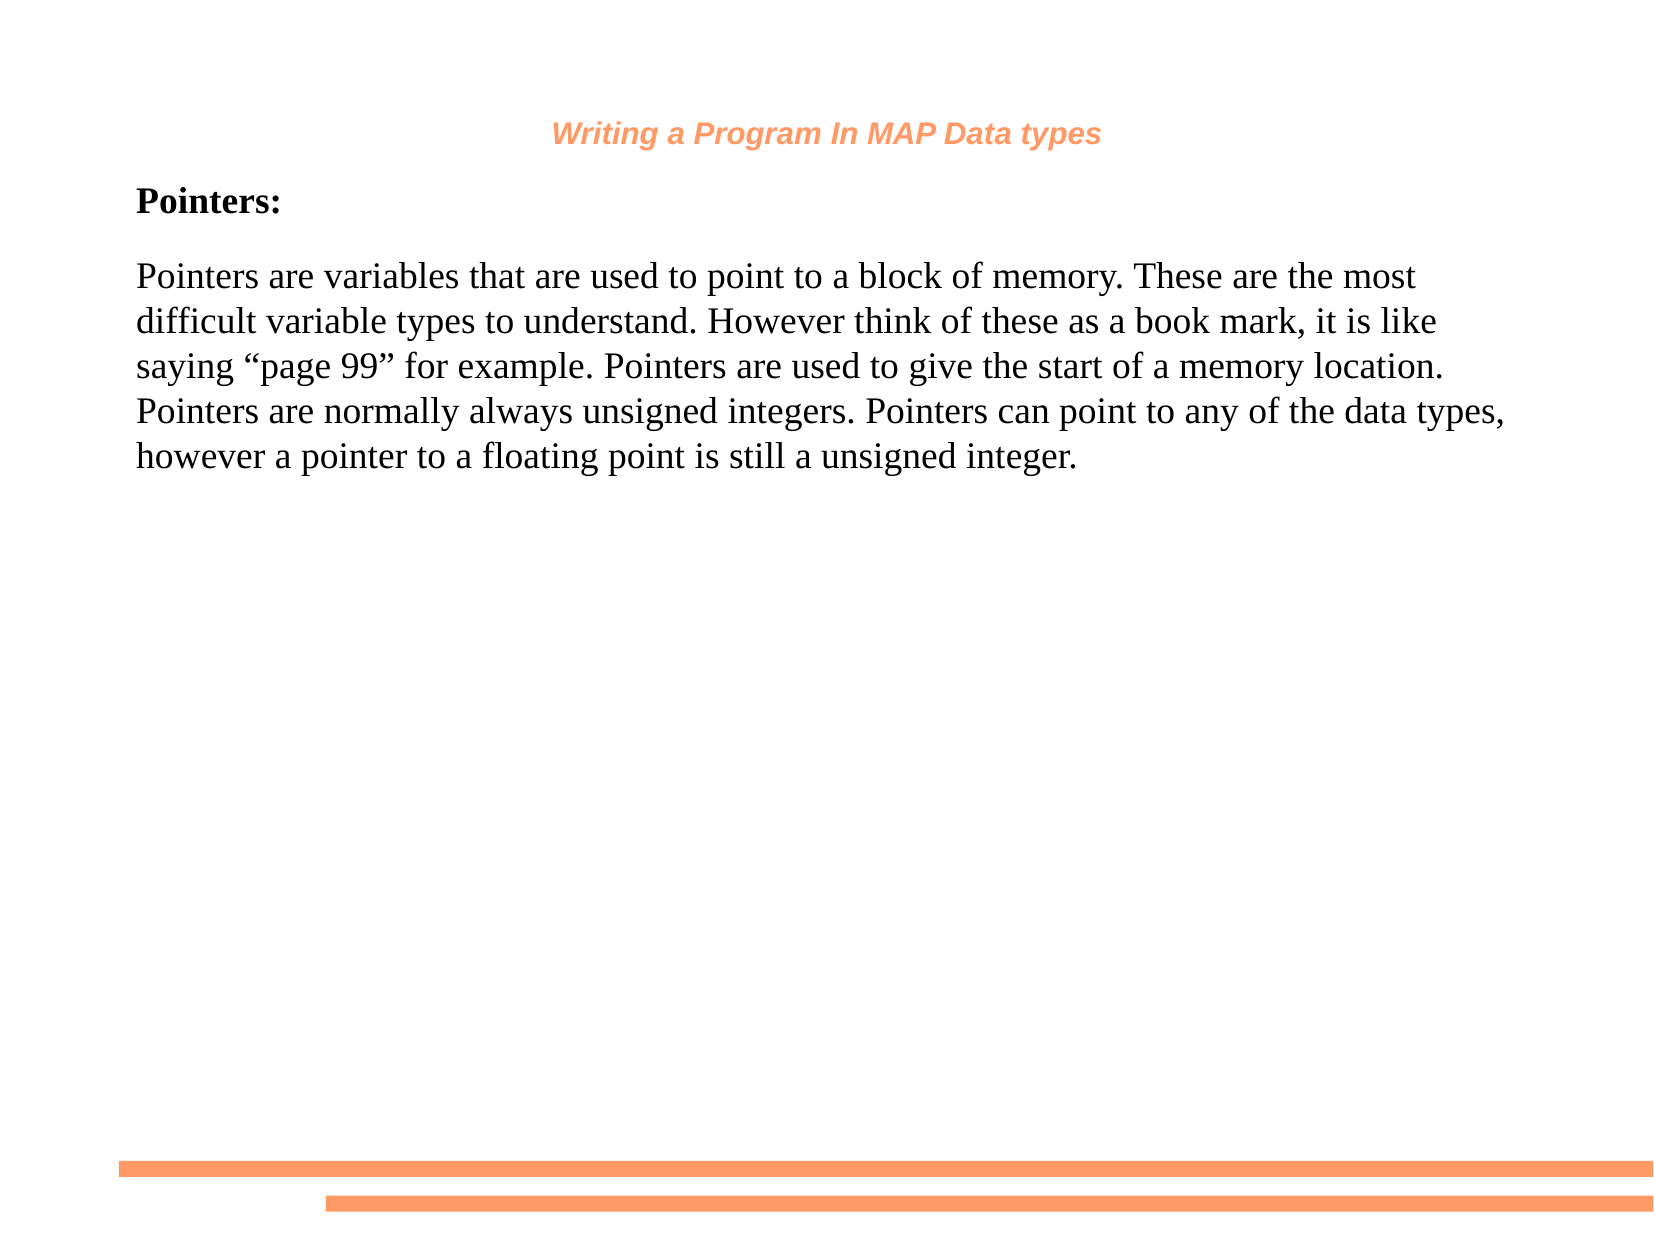

# Writing a Program In MAP Data types
Pointers:
Pointers are variables that are used to point to a block of memory. These are the most difficult variable types to understand. However think of these as a book mark, it is like saying “page 99” for example. Pointers are used to give the start of a memory location. Pointers are normally always unsigned integers. Pointers can point to any of the data types, however a pointer to a floating point is still a unsigned integer.